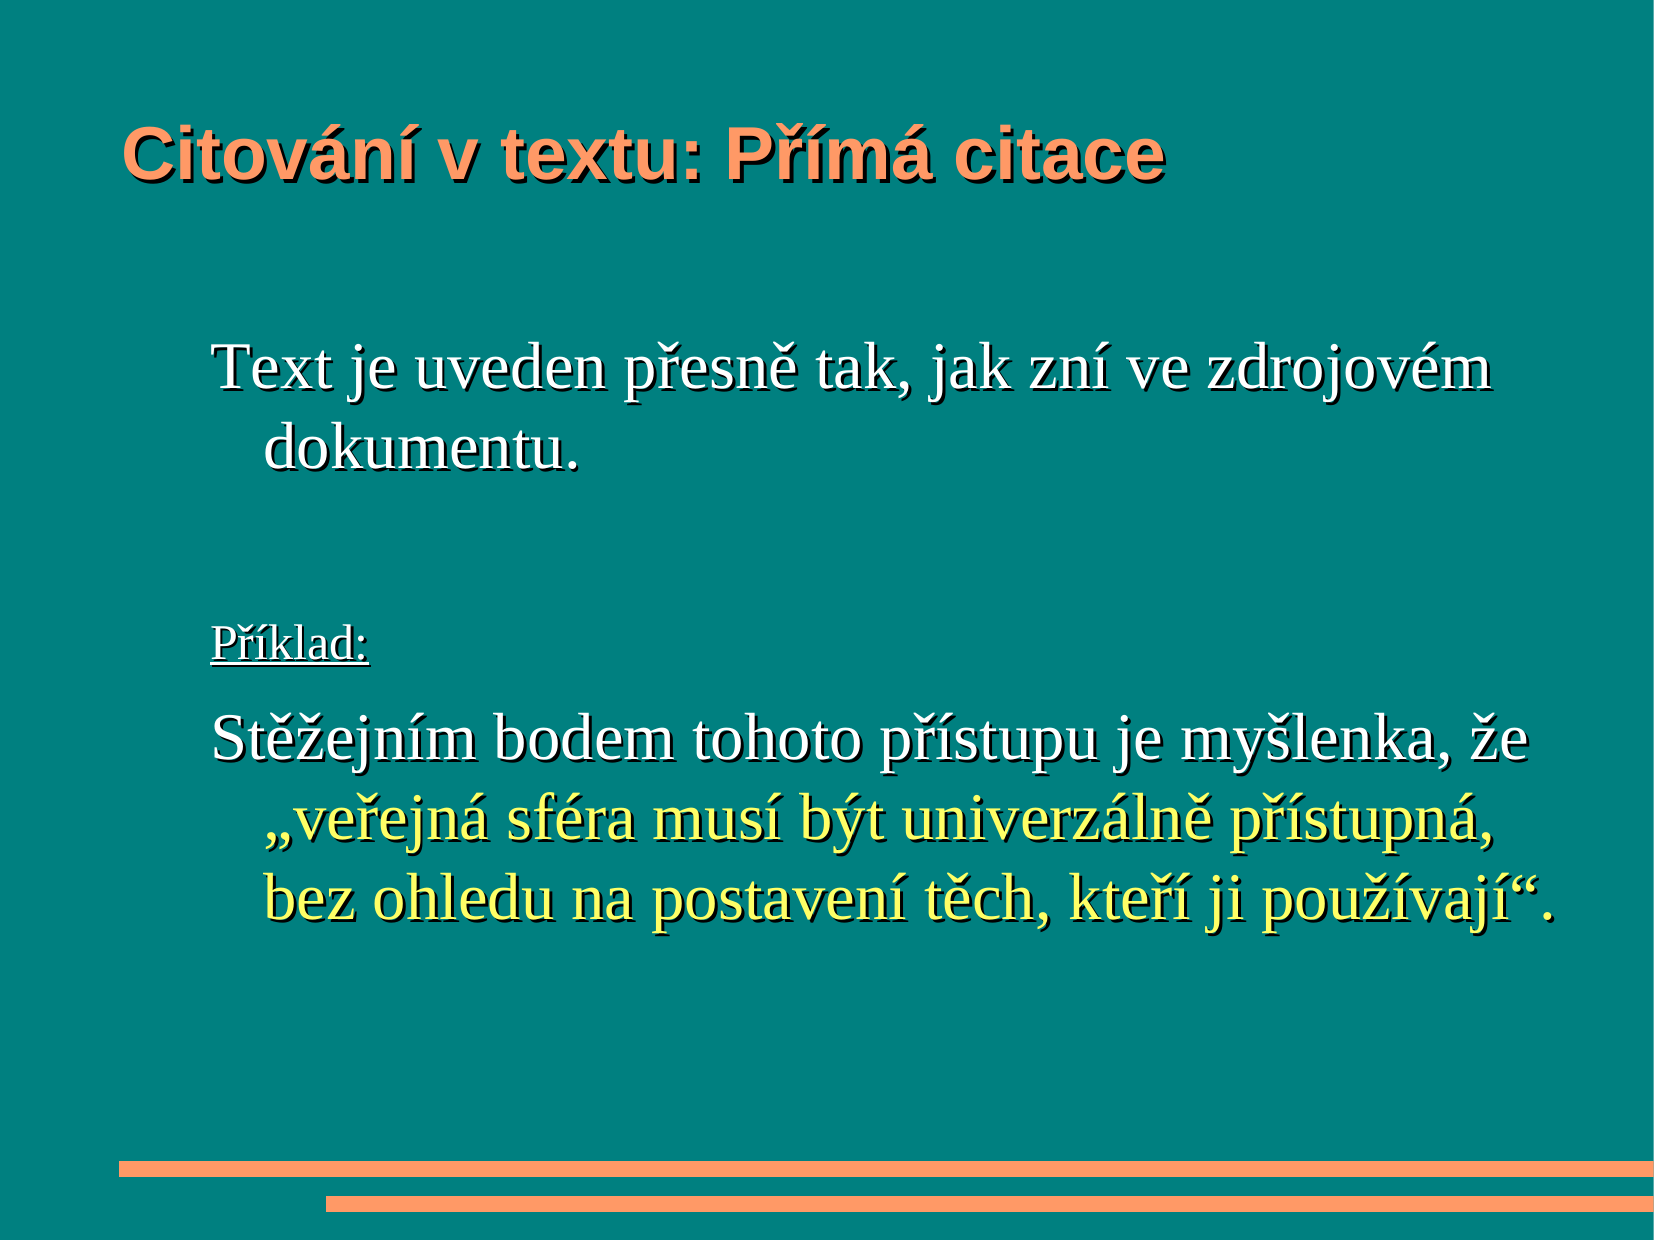

# Citování v textu: Přímá citace
Text je uveden přesně tak, jak zní ve zdrojovém dokumentu.
Příklad:
Stěžejním bodem tohoto přístupu je myšlenka, že „veřejná sféra musí být univerzálně přístupná, bez ohledu na postavení těch, kteří ji používají“.